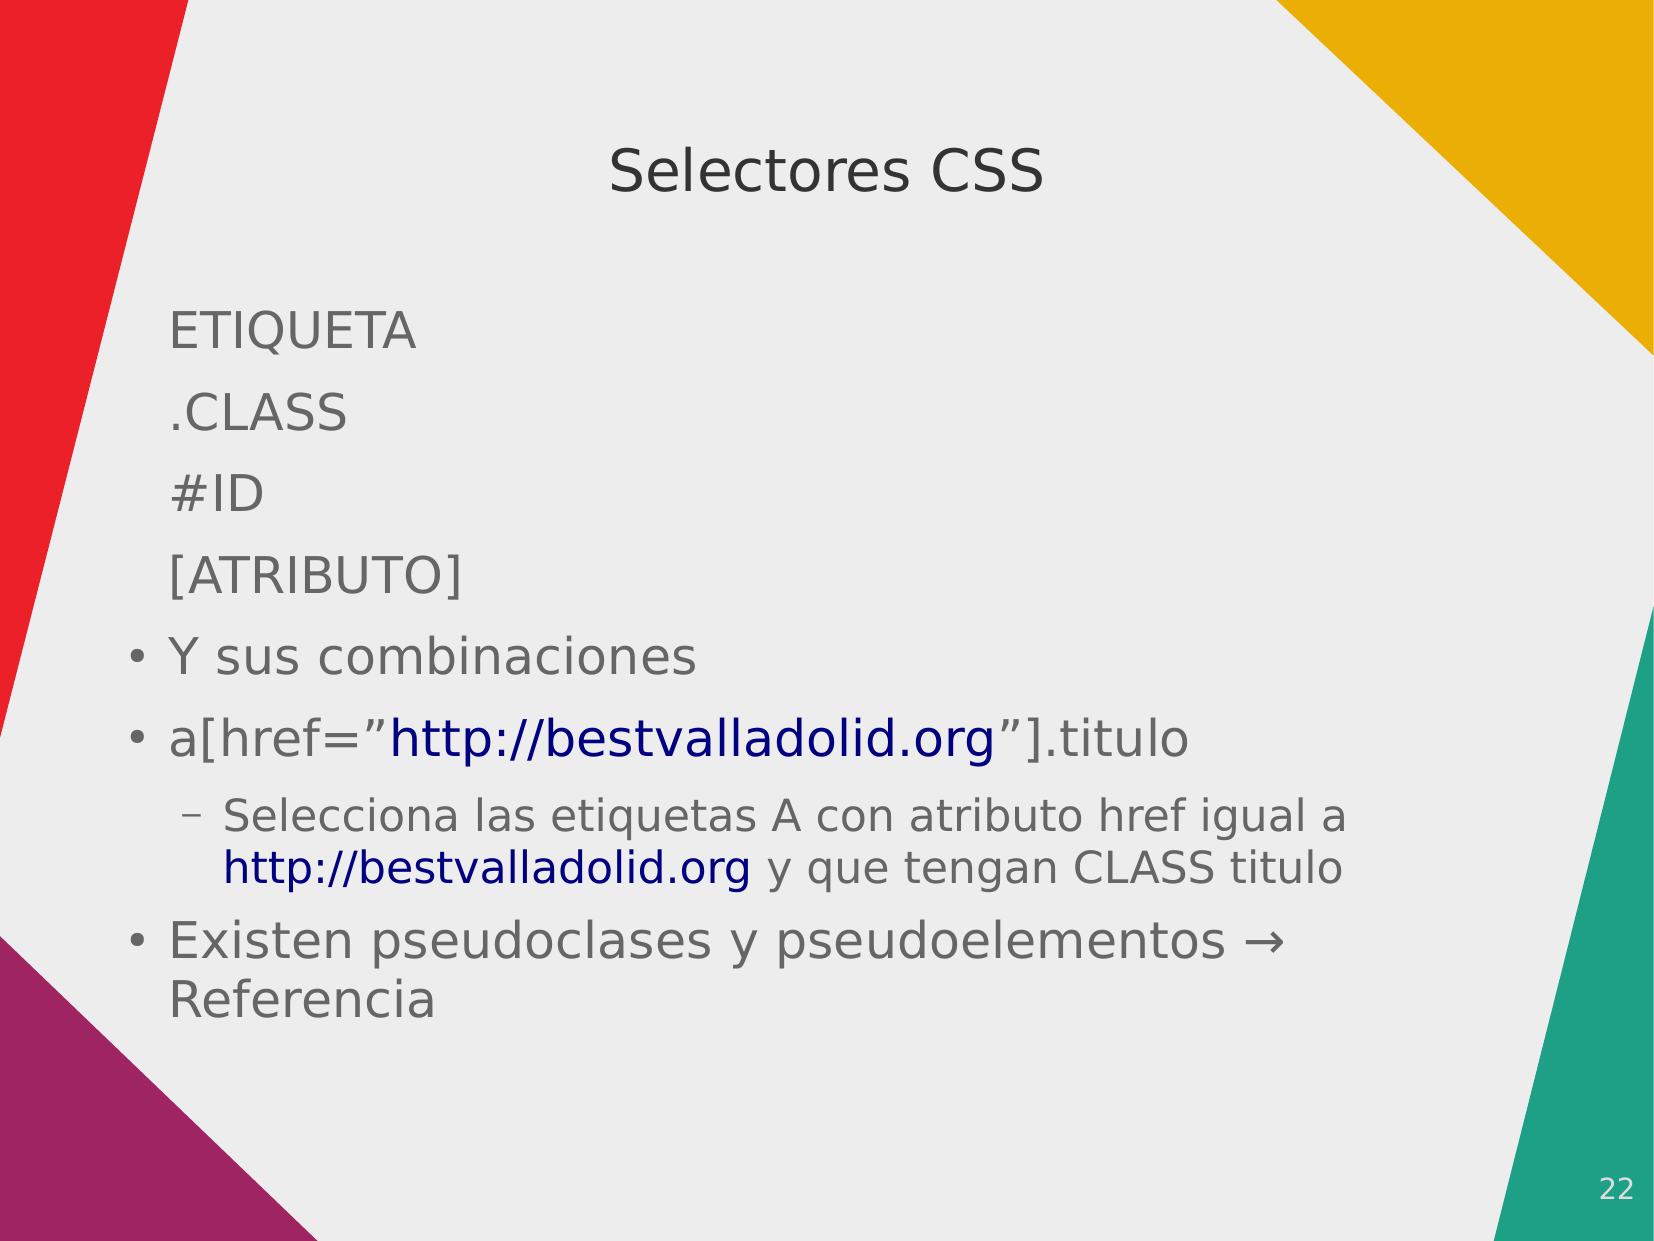

# Selectores CSS
ETIQUETA
.CLASS
#ID
[ATRIBUTO]
Y sus combinaciones
a[href=”http://bestvalladolid.org”].titulo
Selecciona las etiquetas A con atributo href igual a http://bestvalladolid.org y que tengan CLASS titulo
Existen pseudoclases y pseudoelementos → Referencia
22